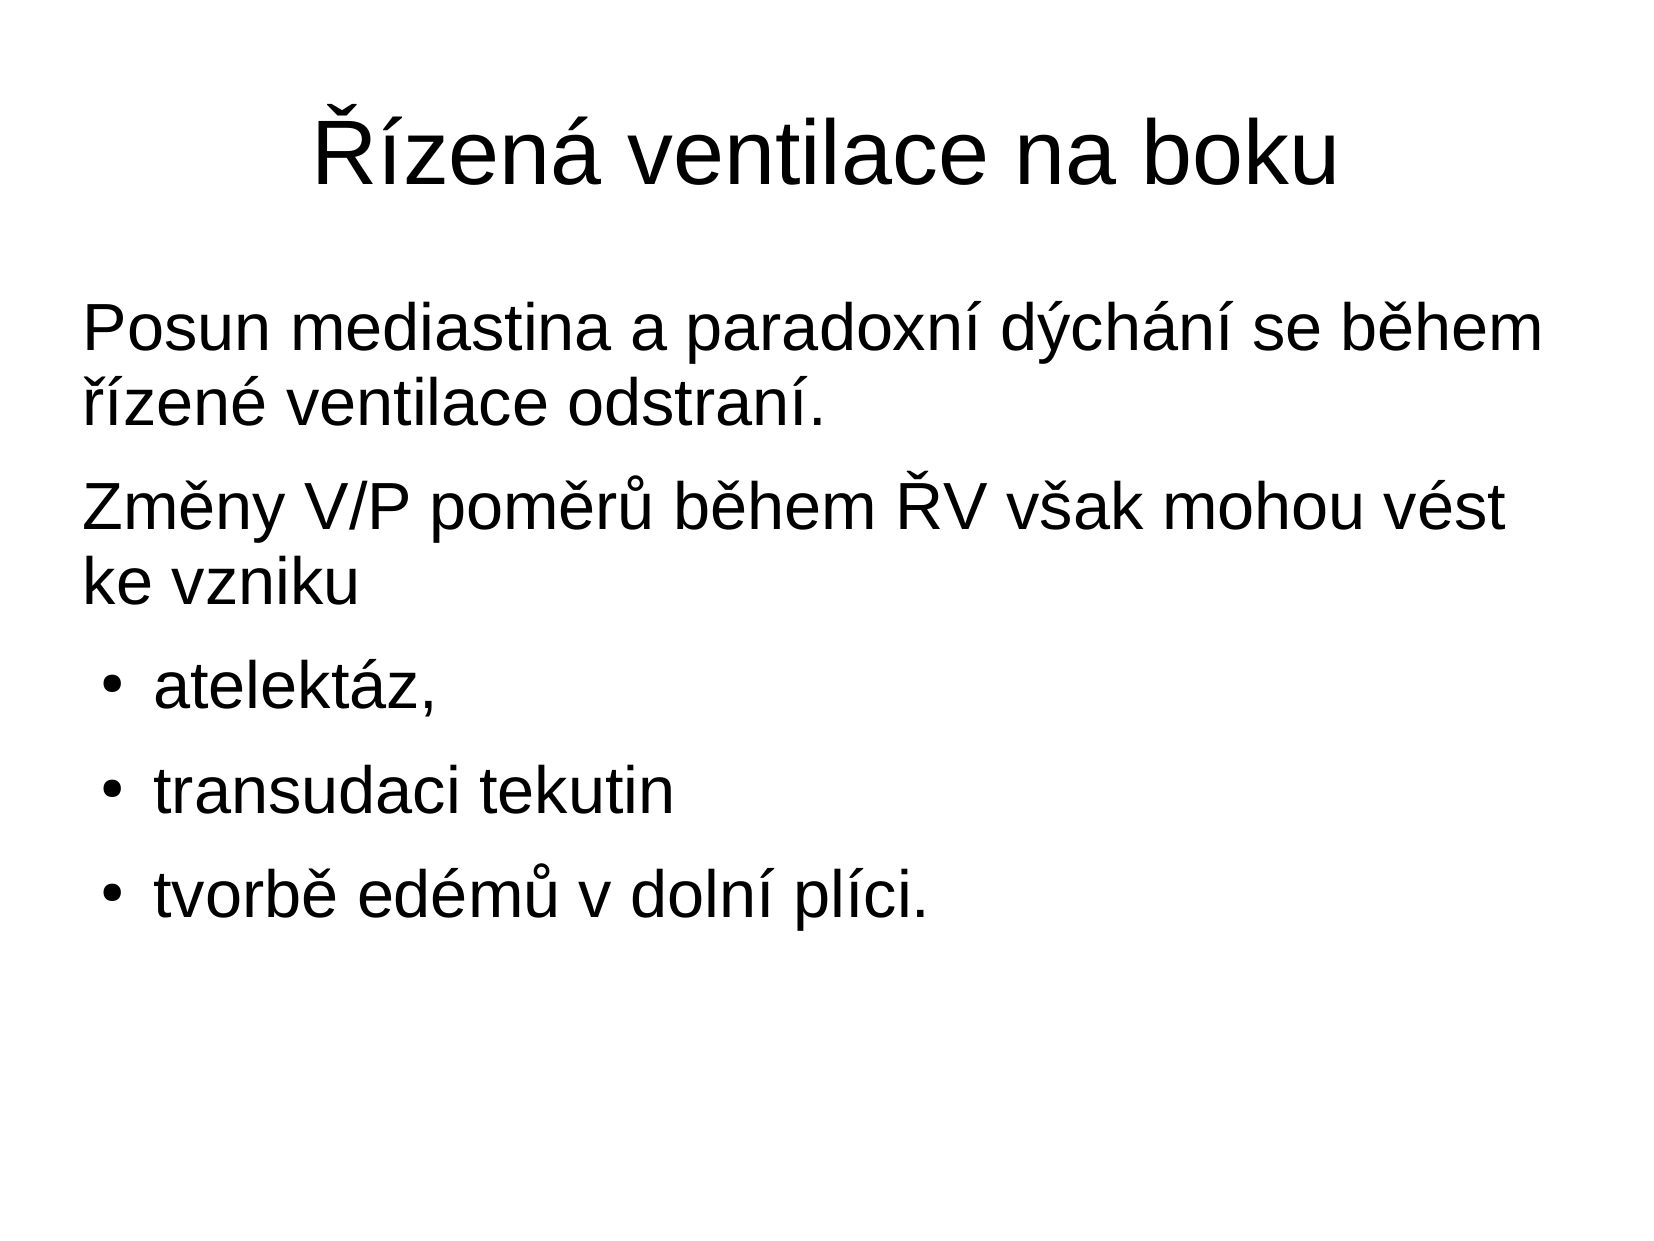

# Řízená ventilace na boku
Posun mediastina a paradoxní dýchání se během řízené ventilace odstraní.
Změny V/P poměrů během ŘV však mohou vést ke vzniku
atelektáz,
transudaci tekutin
tvorbě edémů v dolní plíci.